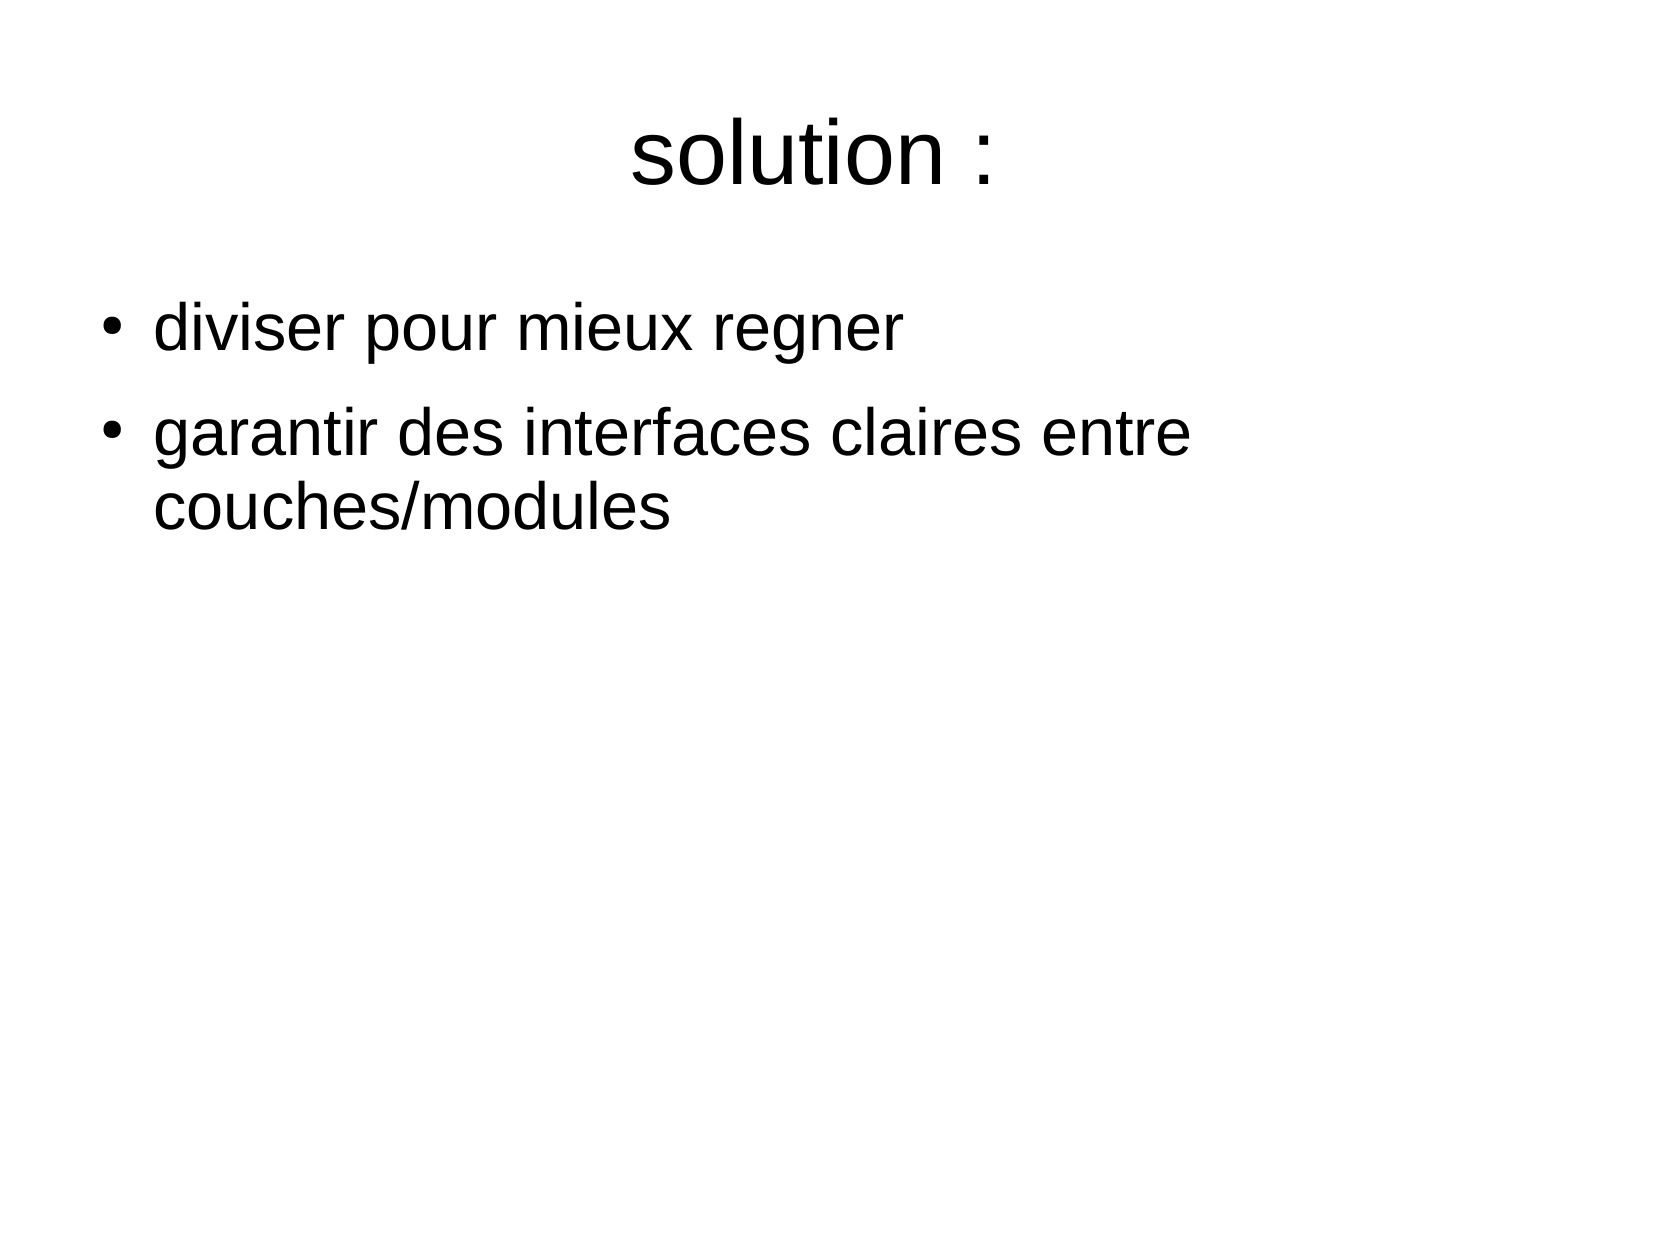

# solution :
diviser pour mieux regner
garantir des interfaces claires entre couches/modules